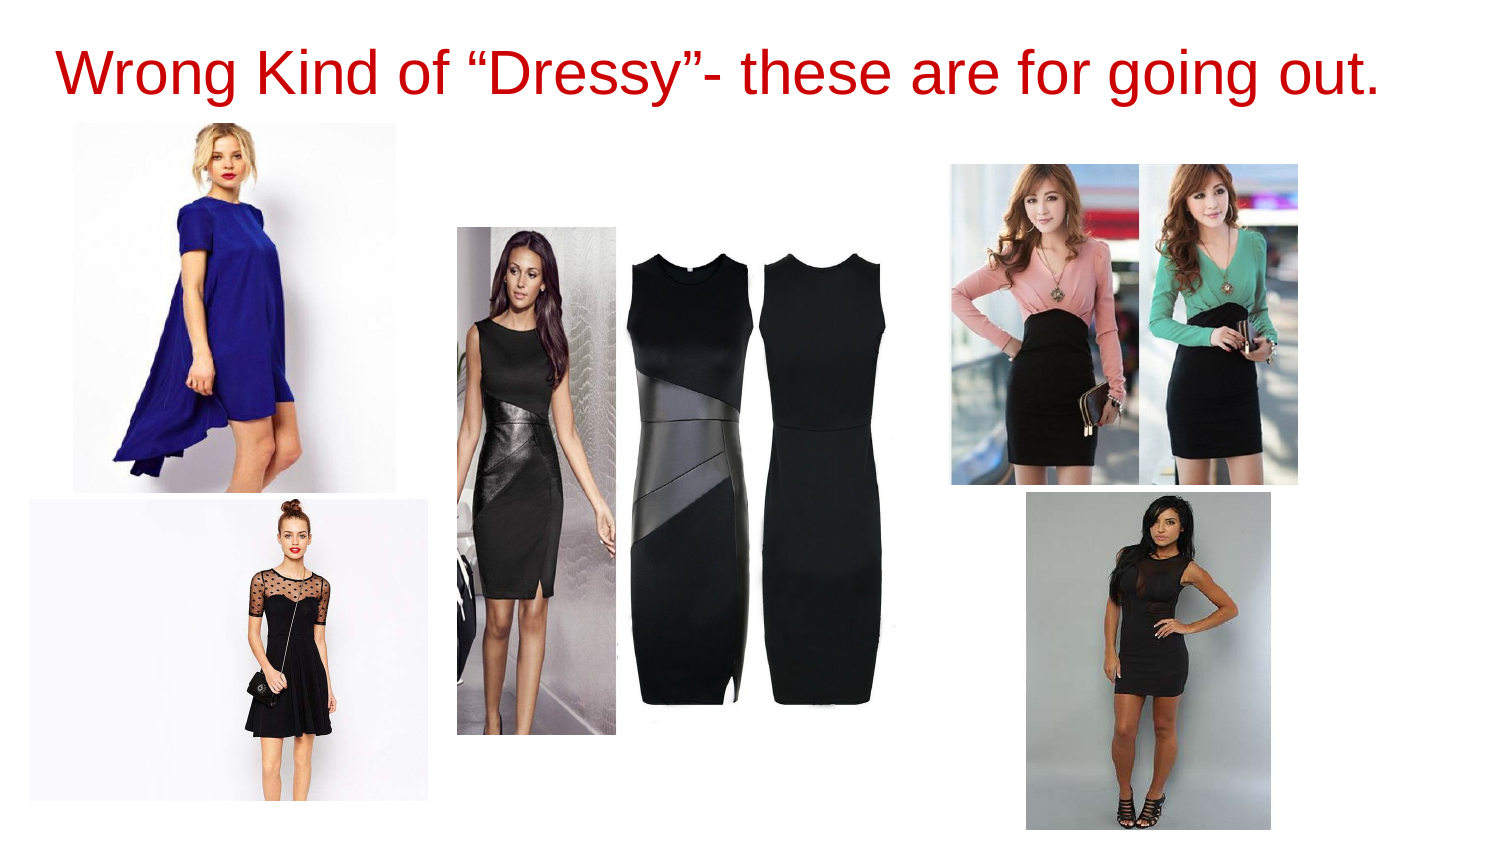

# Wrong Kind of “Dressy”- these are for going out.